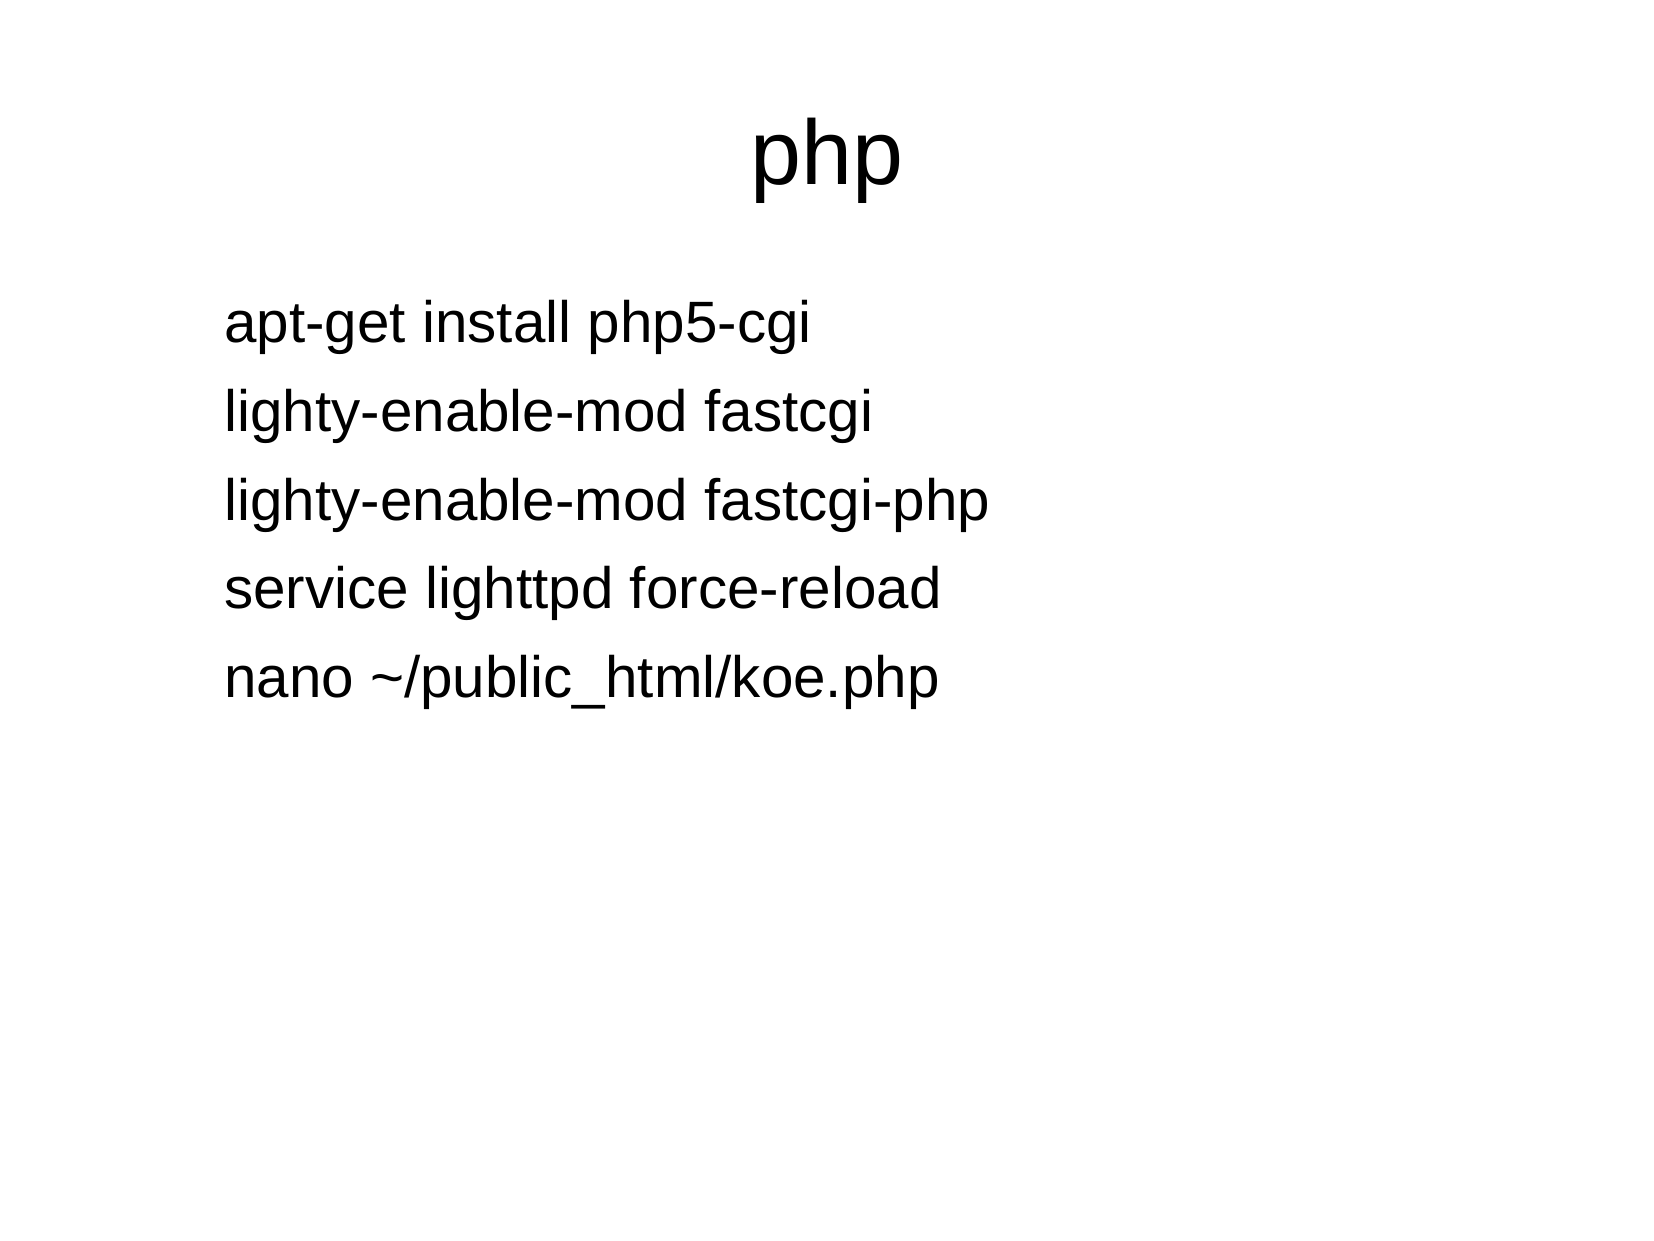

# php
apt-get install php5-cgi
lighty-enable-mod fastcgi
lighty-enable-mod fastcgi-php
service lighttpd force-reload
nano ~/public_html/koe.php